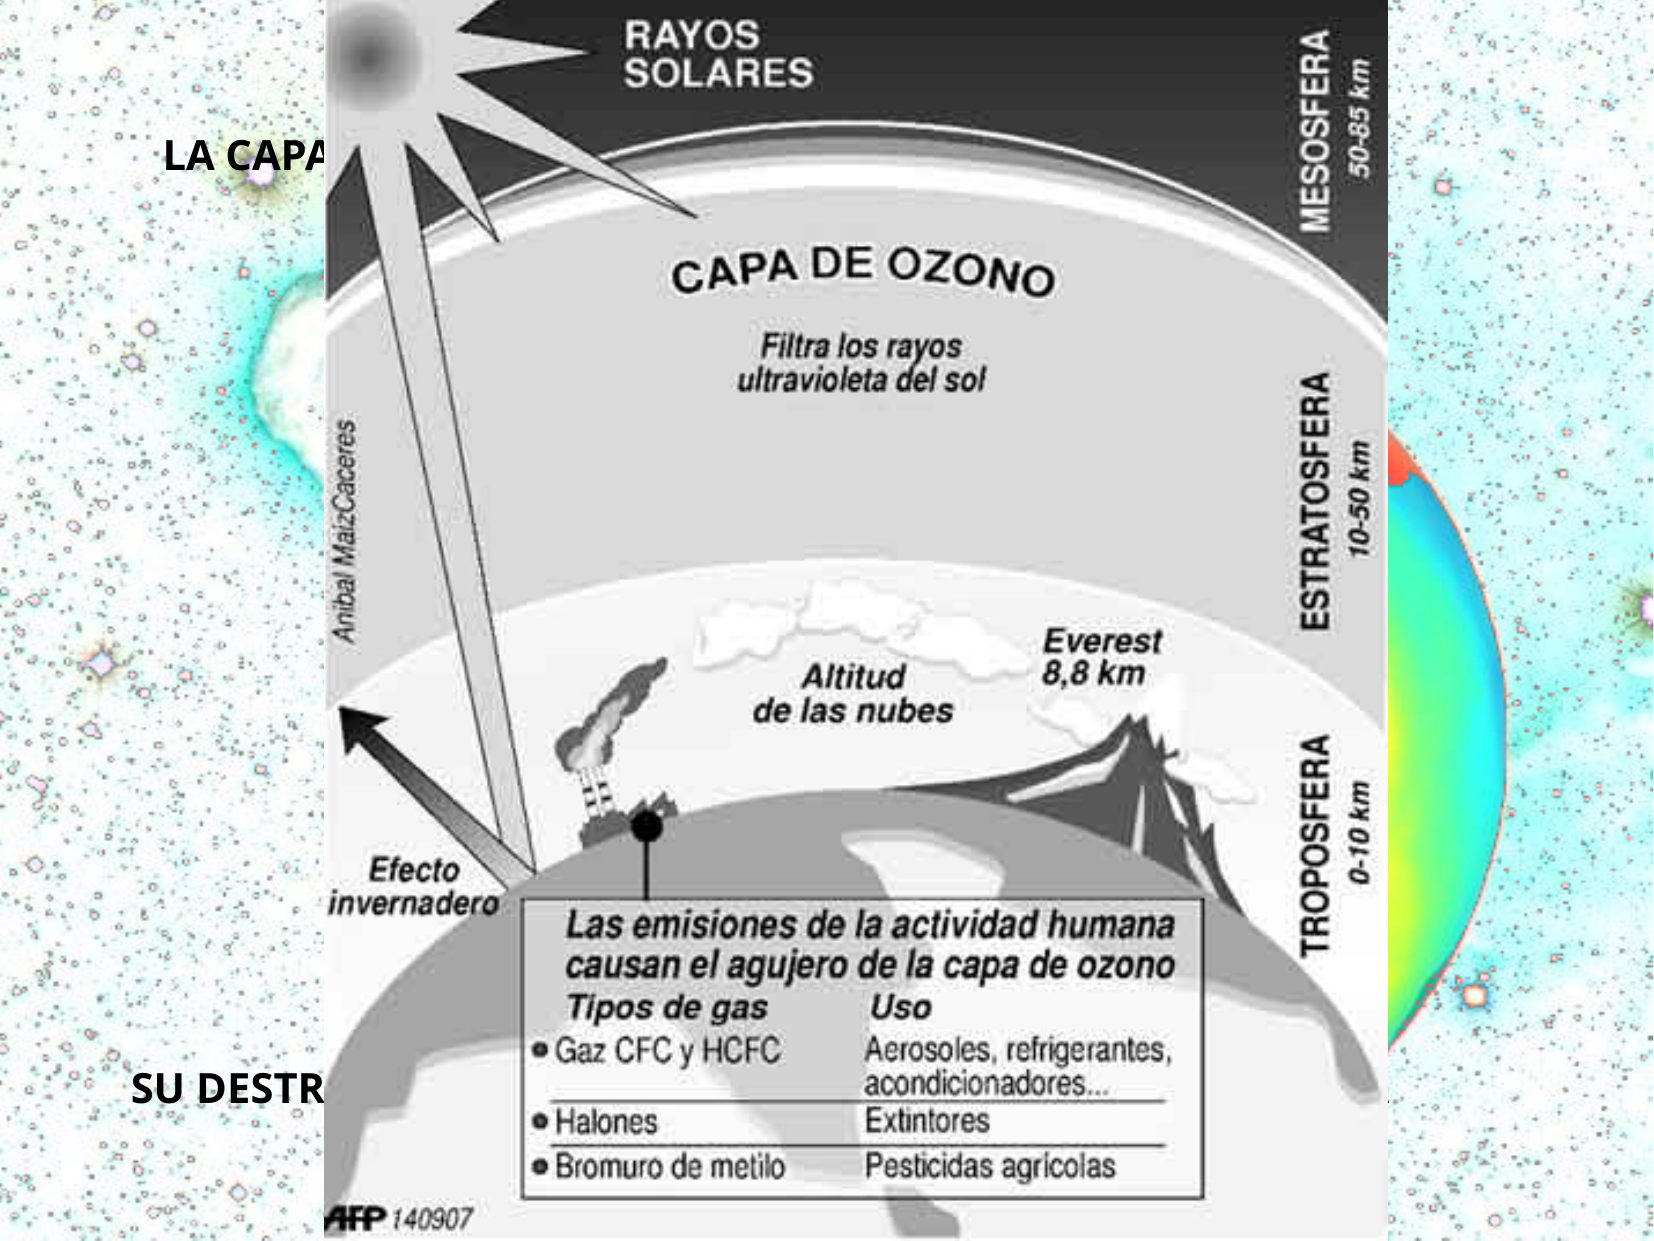

AGUJERO DE LA CAPA DE OZONO
LA CAPA DE OZONO ACTÚA DE FILTRO PROTECTOR FRENTE
A LOS RAYOS ULTRAVIOLETAS SOLARES
SU DESTRUCCIÓN POR LOS CFC AFECTA A TODO TIPO DE VIDA